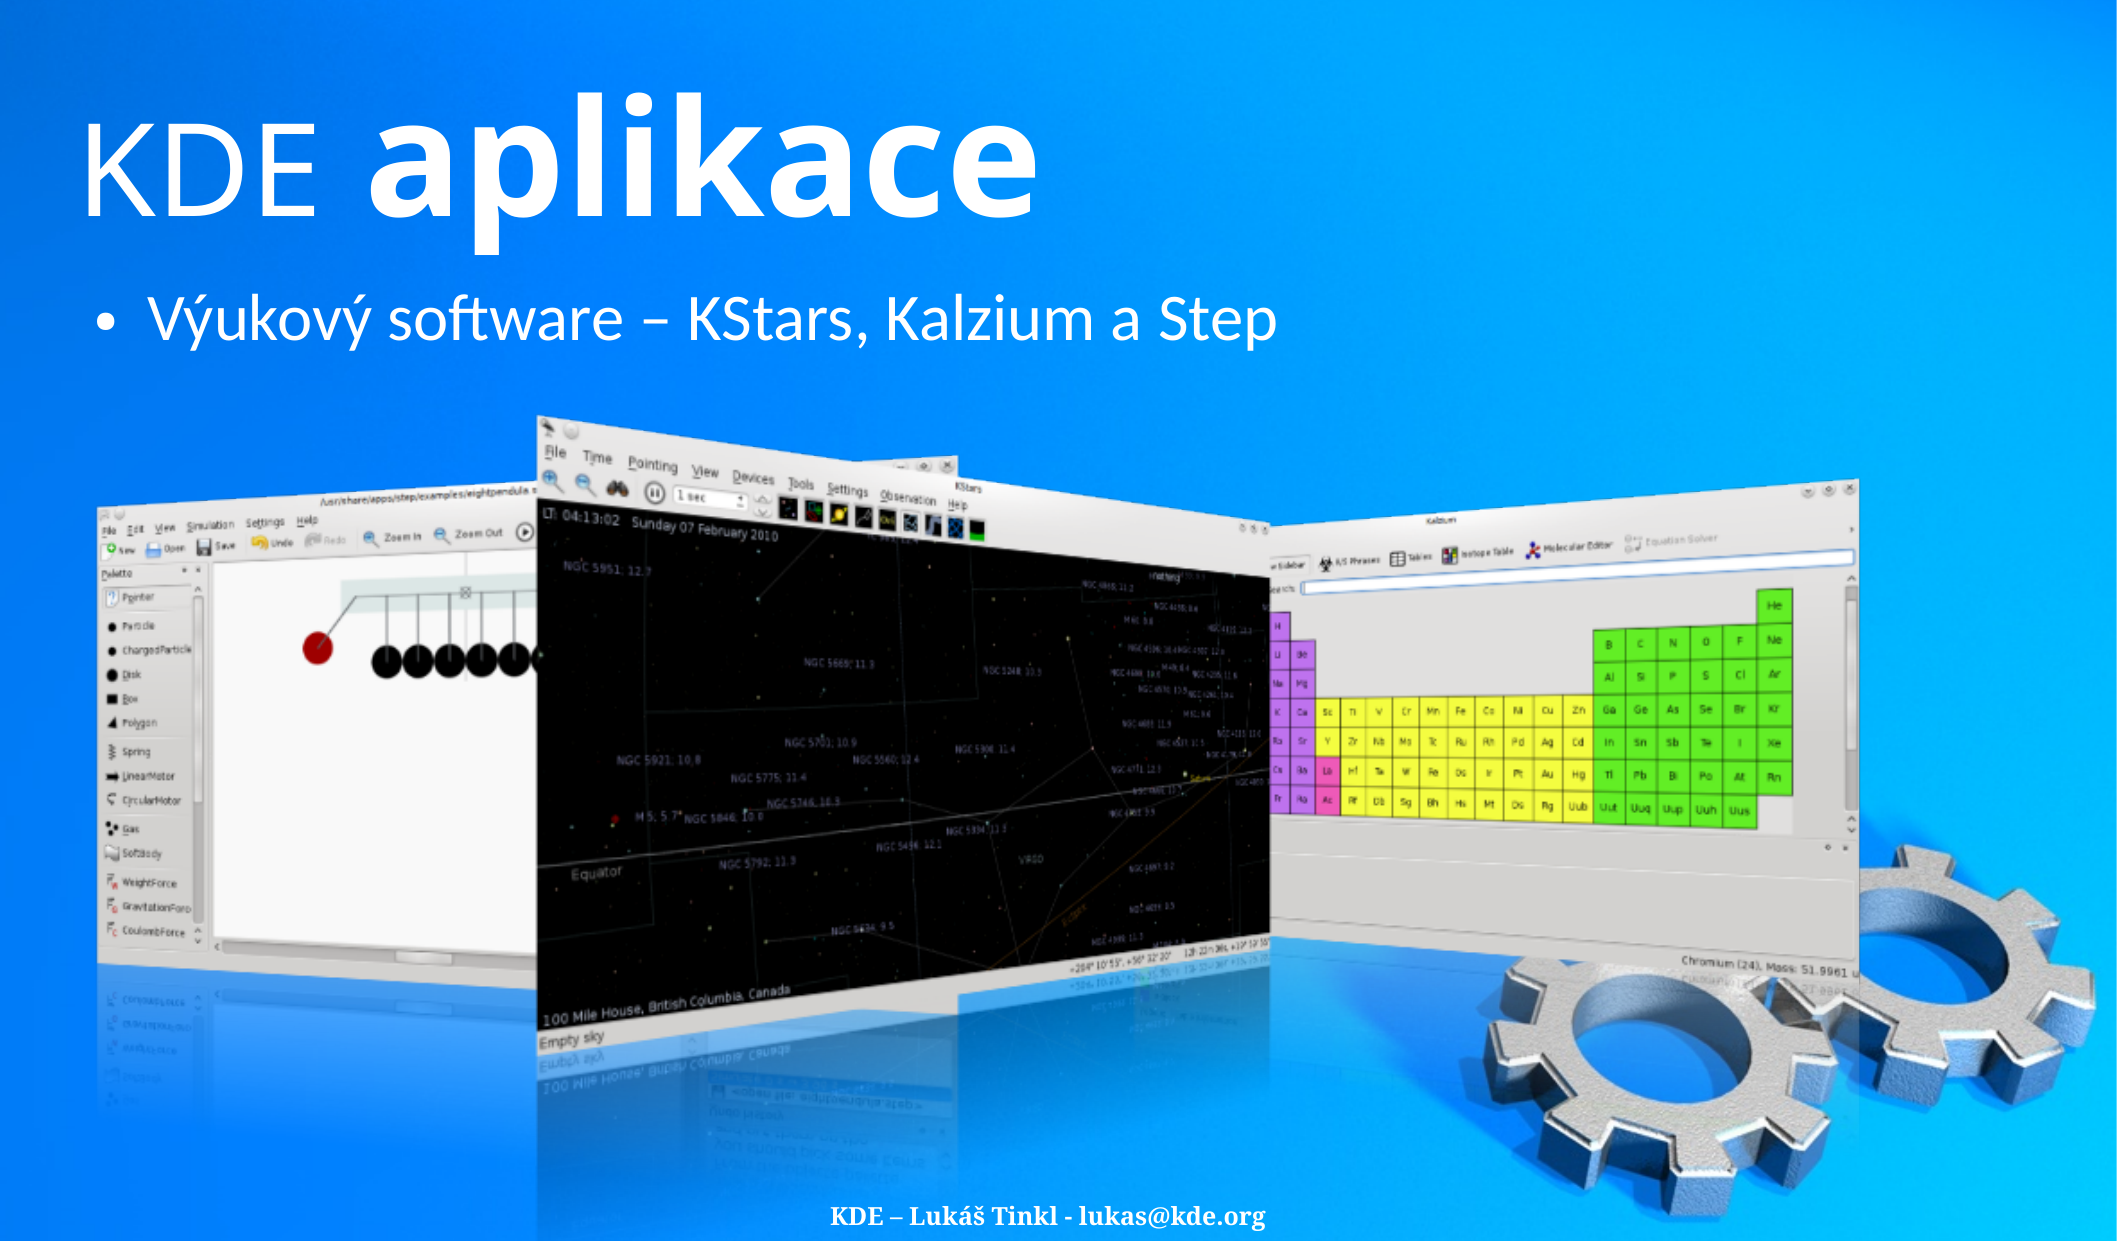

# KDE aplikace
Výukový software – KStars, Kalzium a Step
KDE for Beginners - Sandro S. Andrade - sandroandrade@kde.org